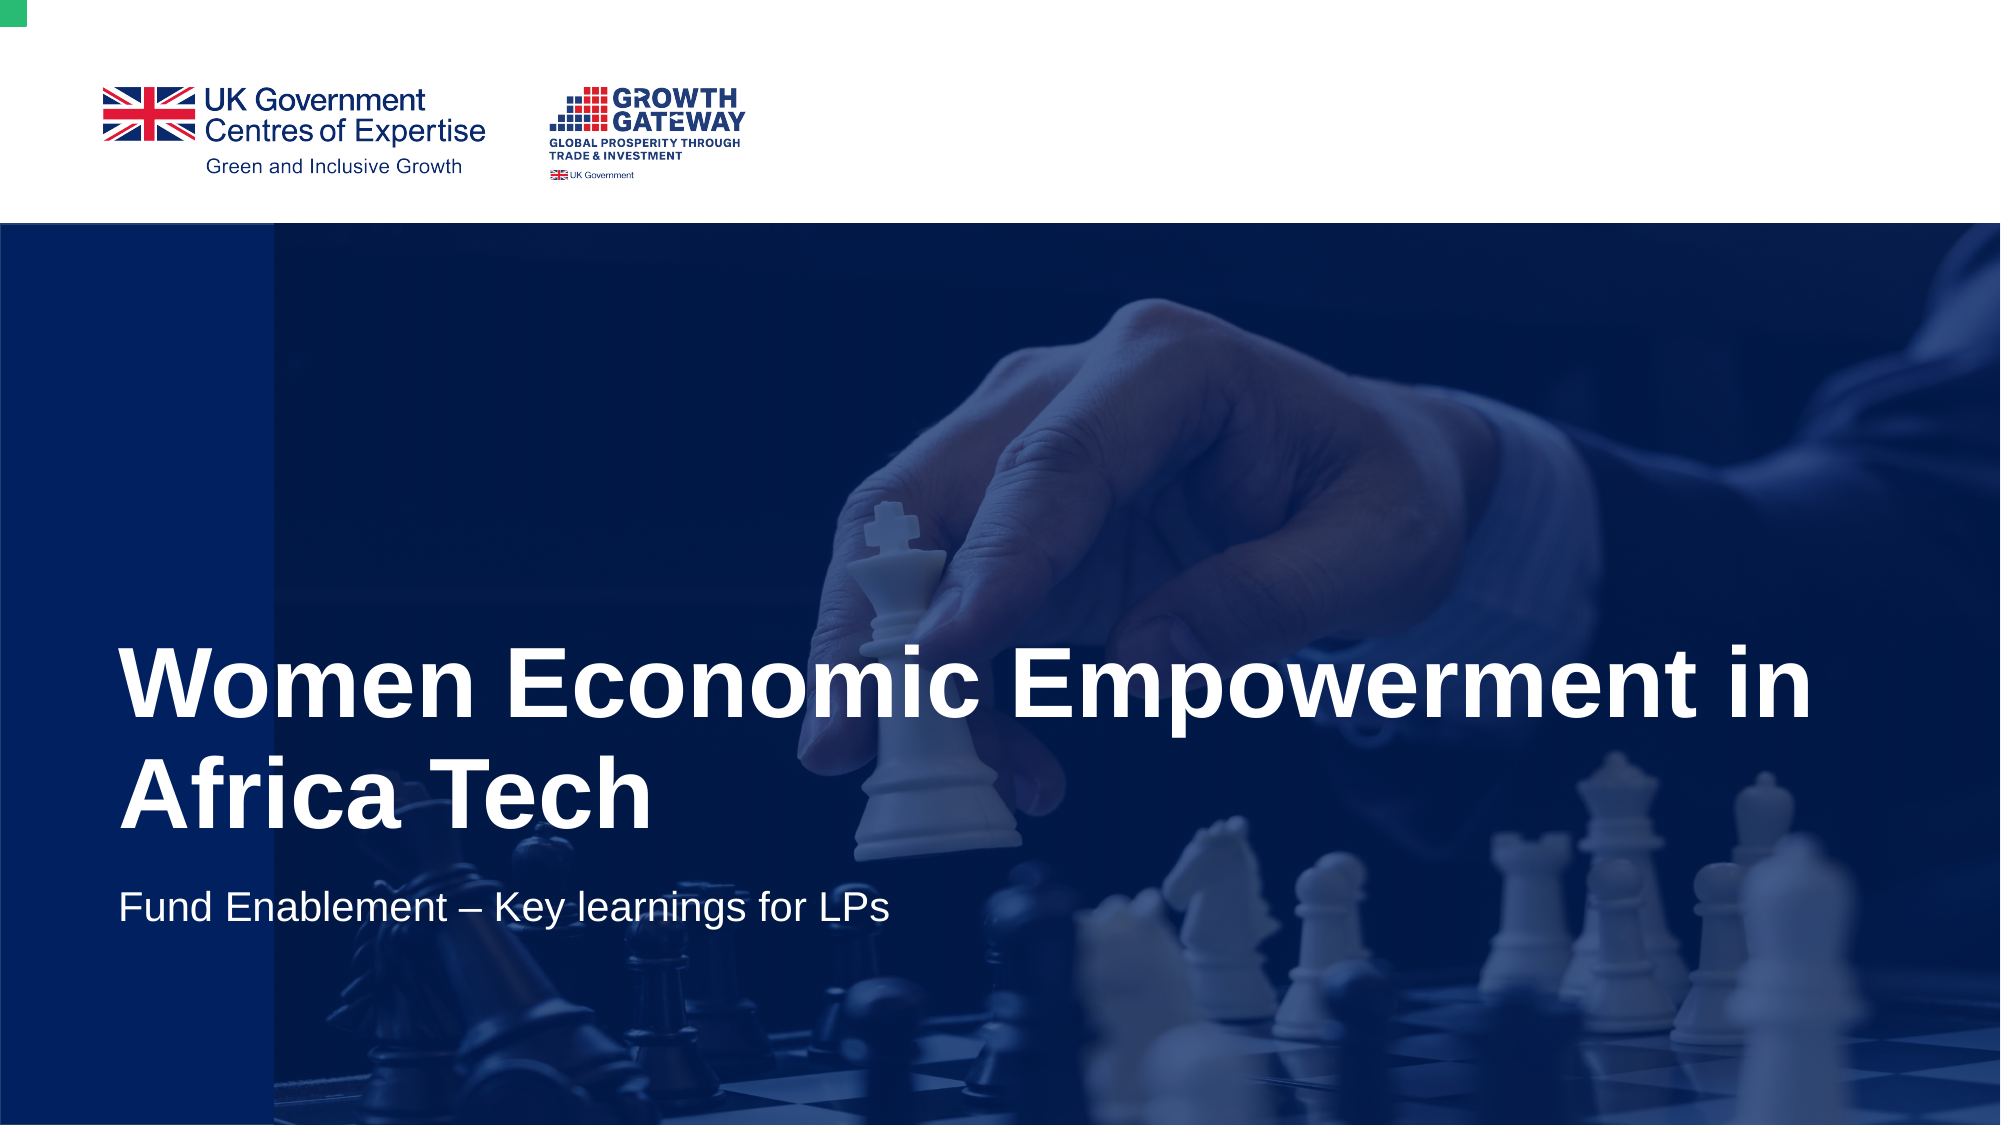

Women Economic Empowerment in Africa​ Tech
# Fund Enablement – Key learnings for LPs